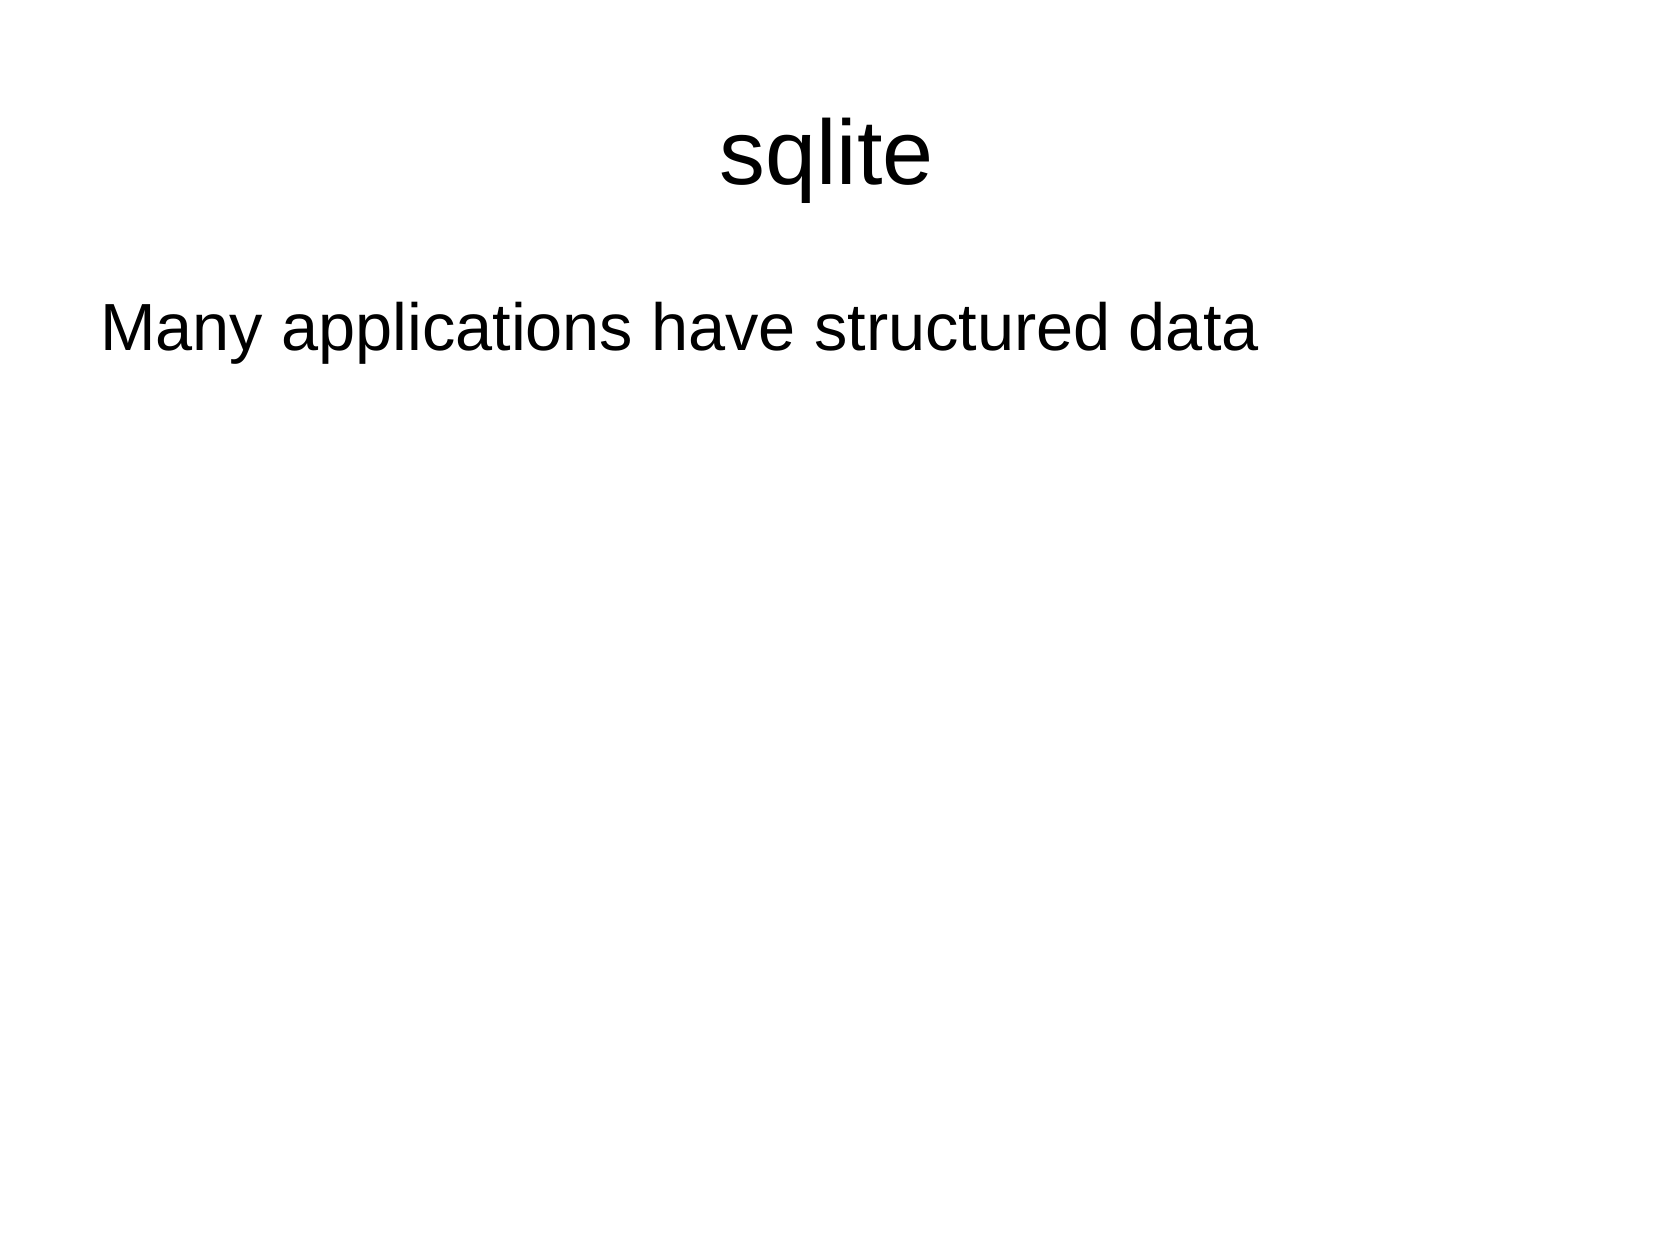

# sqlite
Many applications have structured data